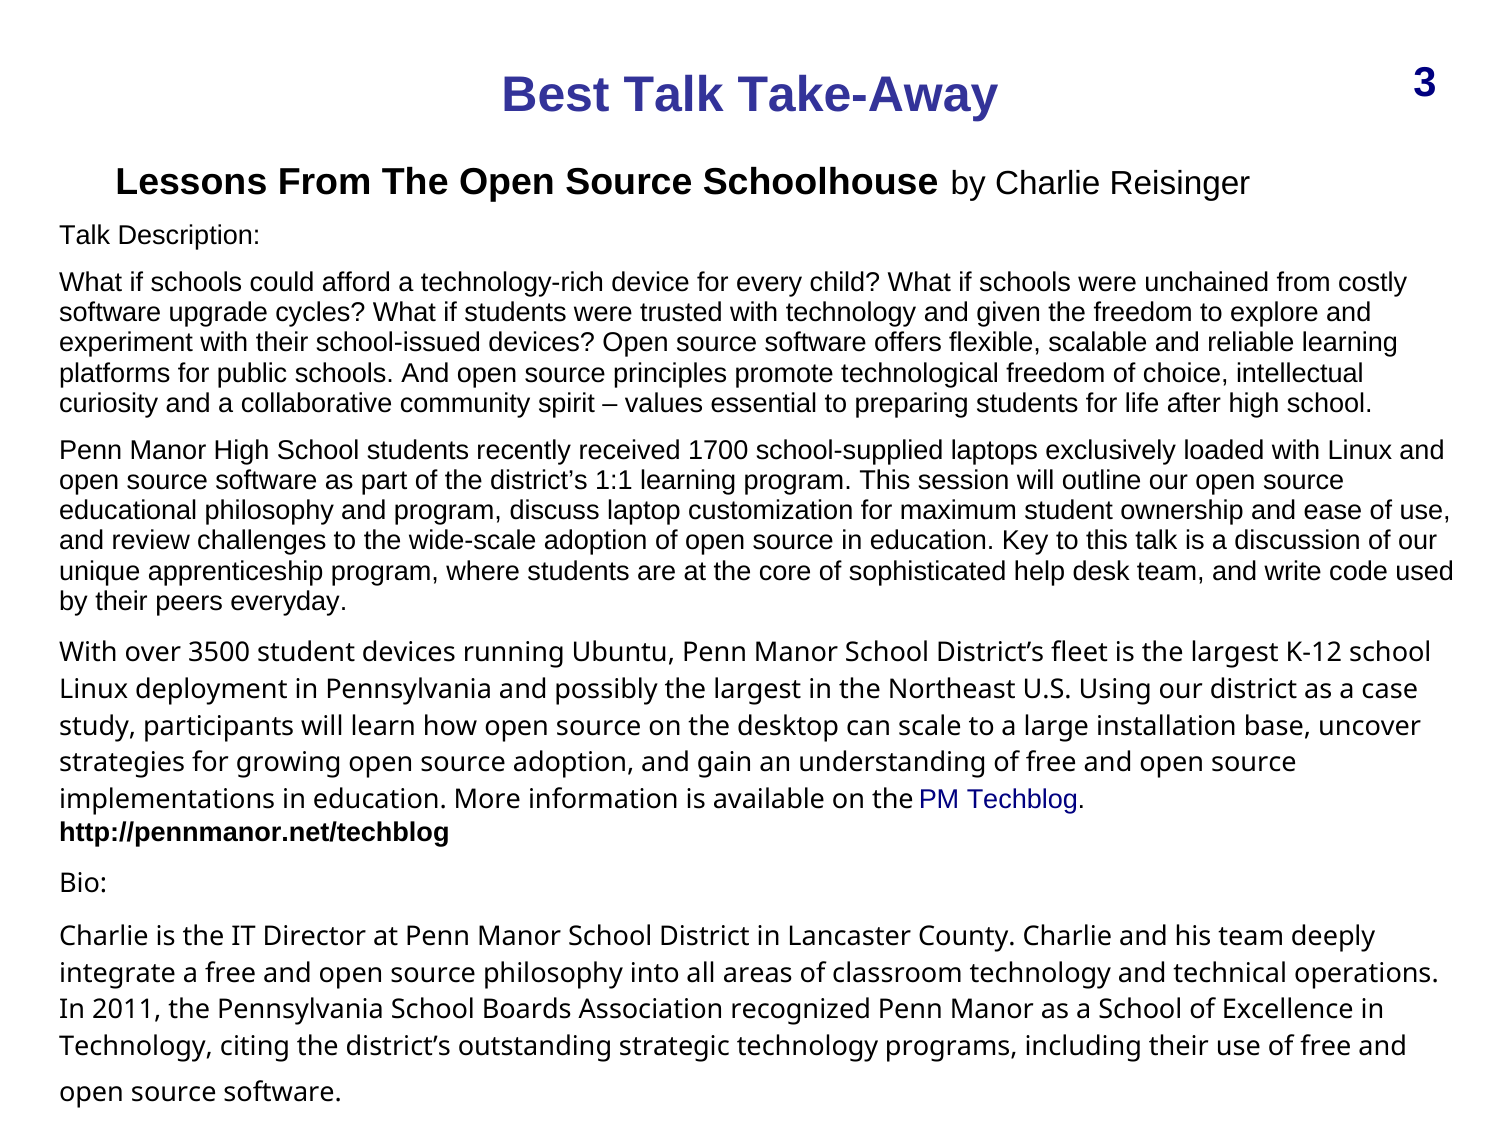

# Best Talk Take-Away
3
Lessons From The Open Source Schoolhouse by Charlie Reisinger
Talk Description:
What if schools could afford a technology-rich device for every child? What if schools were unchained from costly software upgrade cycles? What if students were trusted with technology and given the freedom to explore and experiment with their school-issued devices? Open source software offers flexible, scalable and reliable learning platforms for public schools. And open source principles promote technological freedom of choice, intellectual curiosity and a collaborative community spirit – values essential to preparing students for life after high school.
Penn Manor High School students recently received 1700 school-supplied laptops exclusively loaded with Linux and open source software as part of the district’s 1:1 learning program. This session will outline our open source educational philosophy and program, discuss laptop customization for maximum student ownership and ease of use, and review challenges to the wide-scale adoption of open source in education. Key to this talk is a discussion of our unique apprenticeship program, where students are at the core of sophisticated help desk team, and write code used by their peers everyday.
With over 3500 student devices running Ubuntu, Penn Manor School District’s fleet is the largest K-12 school Linux deployment in Pennsylvania and possibly the largest in the Northeast U.S. Using our district as a case study, participants will learn how open source on the desktop can scale to a large installation base, uncover strategies for growing open source adoption, and gain an understanding of free and open source implementations in education. More information is available on the PM Techblog. http://pennmanor.net/techblog
Bio:
Charlie is the IT Director at Penn Manor School District in Lancaster County. Charlie and his team deeply integrate a free and open source philosophy into all areas of classroom technology and technical operations. In 2011, the Pennsylvania School Boards Association recognized Penn Manor as a School of Excellence in Technology, citing the district’s outstanding strategic technology programs, including their use of free and open source software.